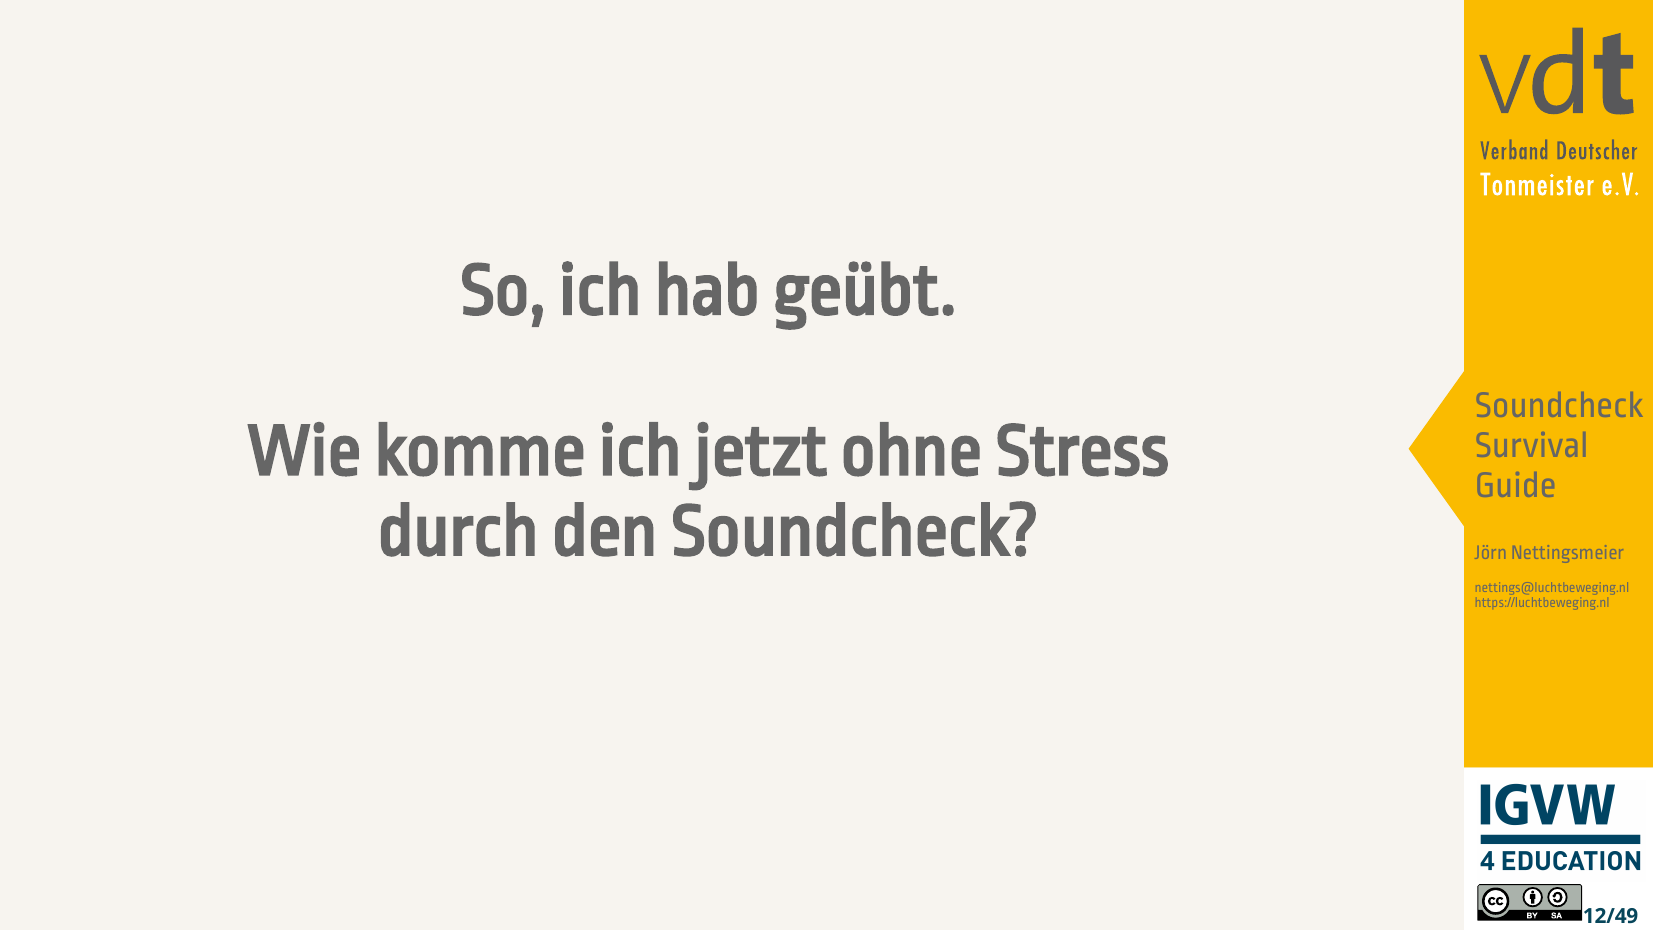

# So, ich hab geübt. Wie komme ich jetzt ohne Stress durch den Soundcheck?